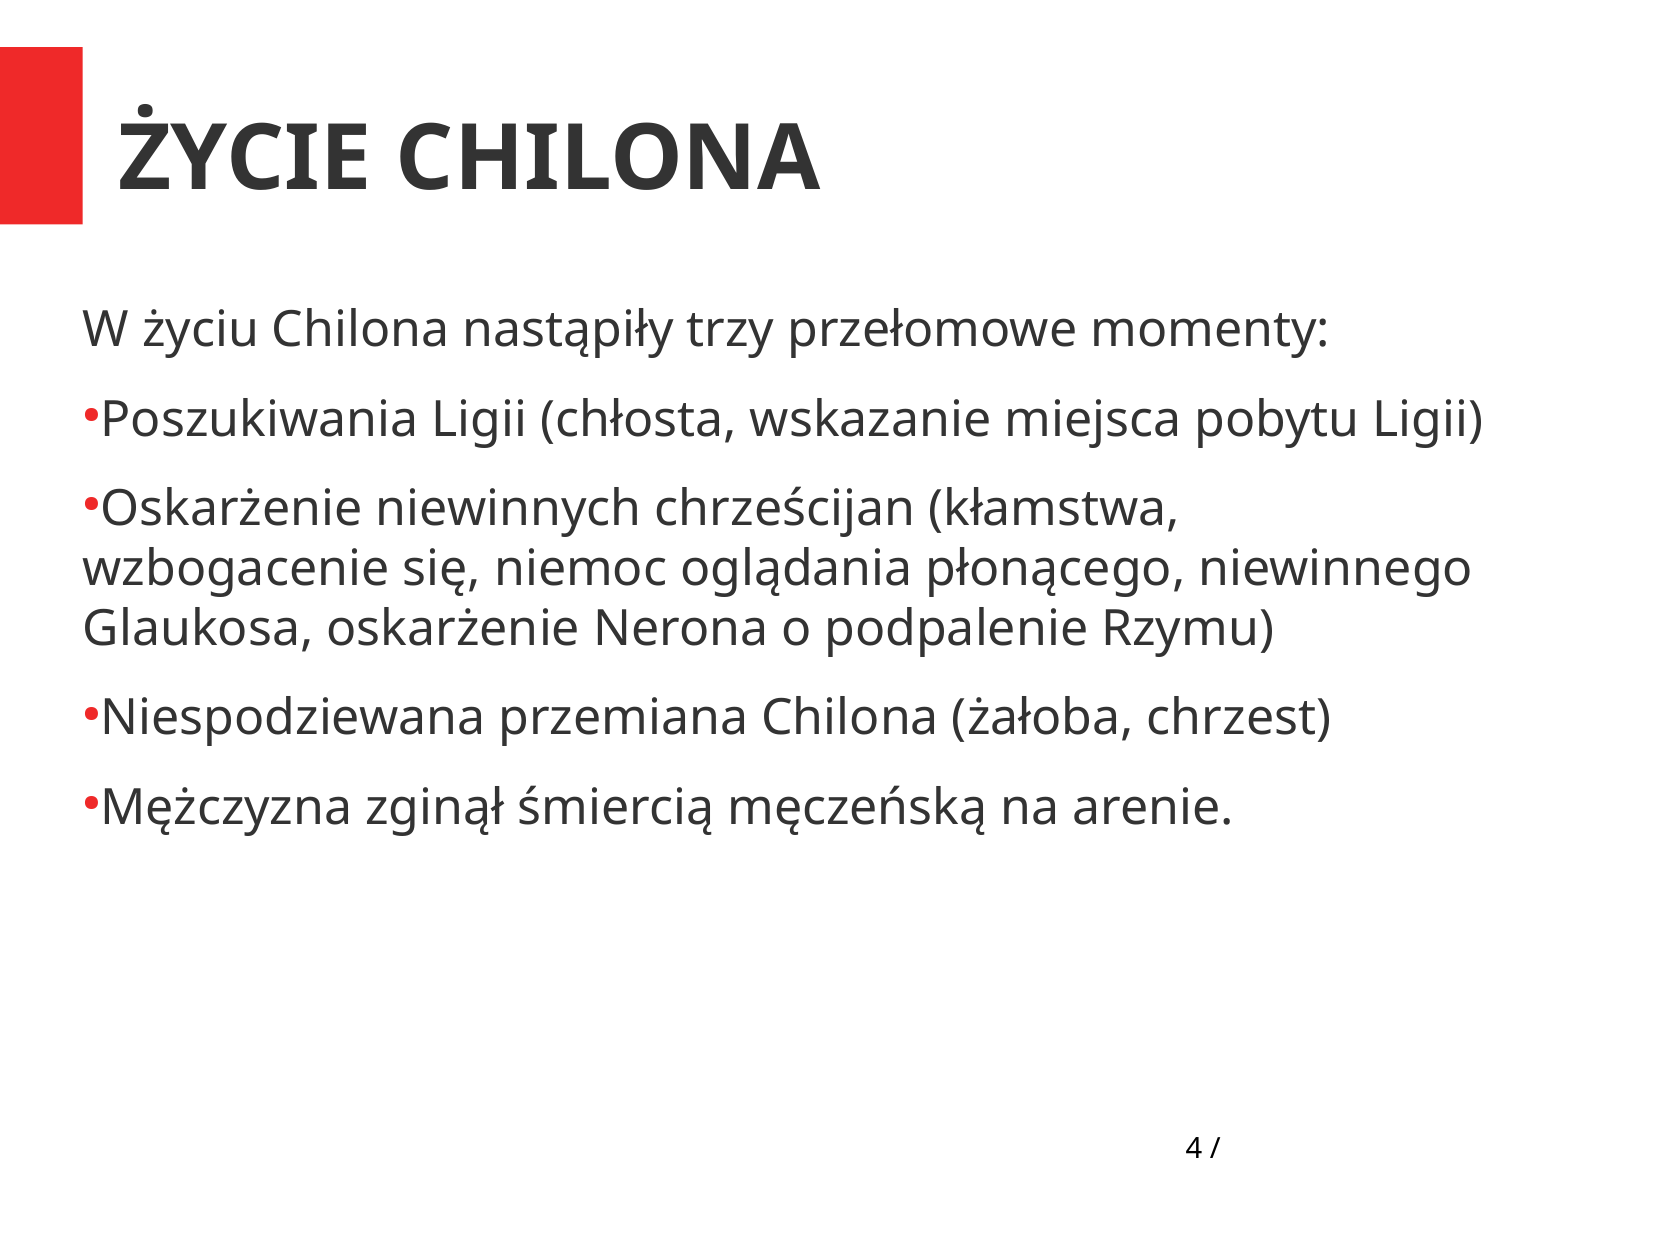

# ŻYCIE CHILONA
W życiu Chilona nastąpiły trzy przełomowe momenty:
Poszukiwania Ligii (chłosta, wskazanie miejsca pobytu Ligii)
Oskarżenie niewinnych chrześcijan (kłamstwa, wzbogacenie się, niemoc oglądania płonącego, niewinnego Glaukosa, oskarżenie Nerona o podpalenie Rzymu)
Niespodziewana przemiana Chilona (żałoba, chrzest)
Mężczyzna zginął śmiercią męczeńską na arenie.